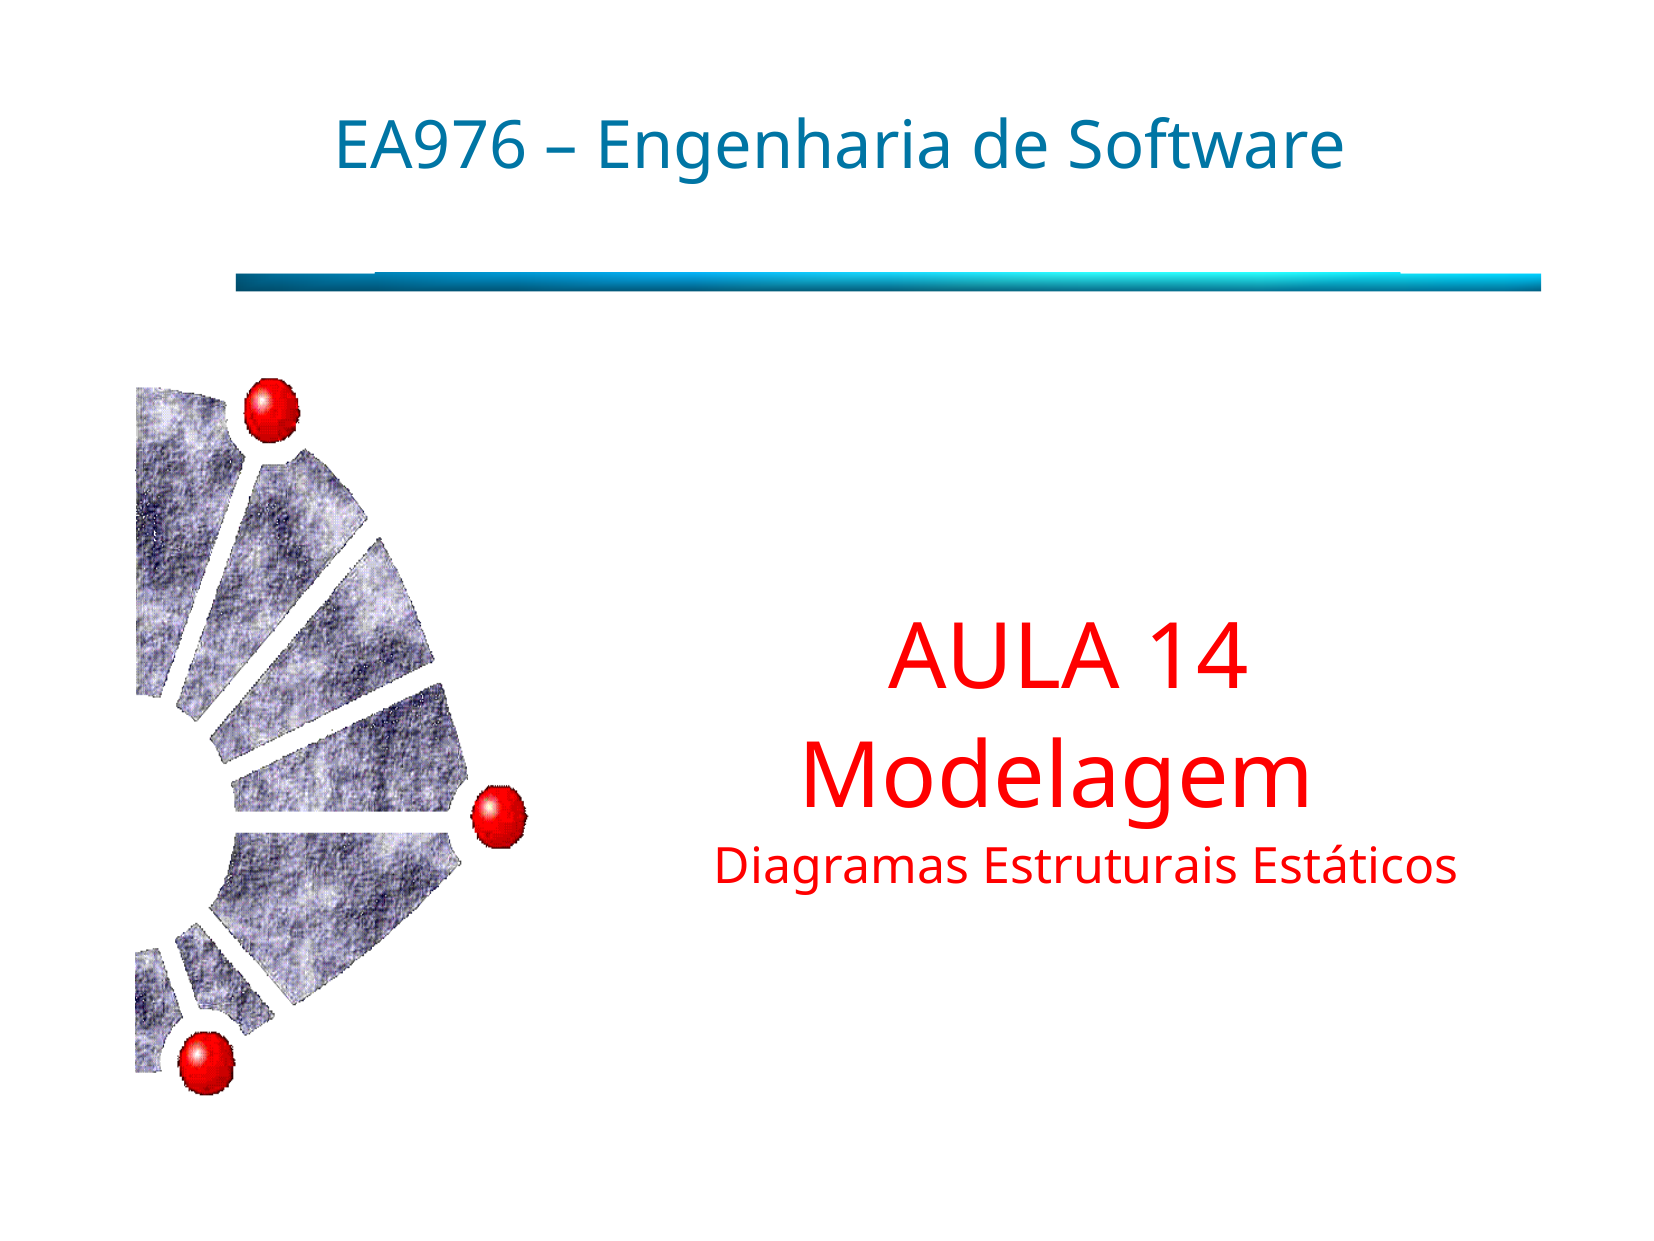

# EA976 – Engenharia de Software
AULA 14
Modelagem
Diagramas Estruturais Estáticos